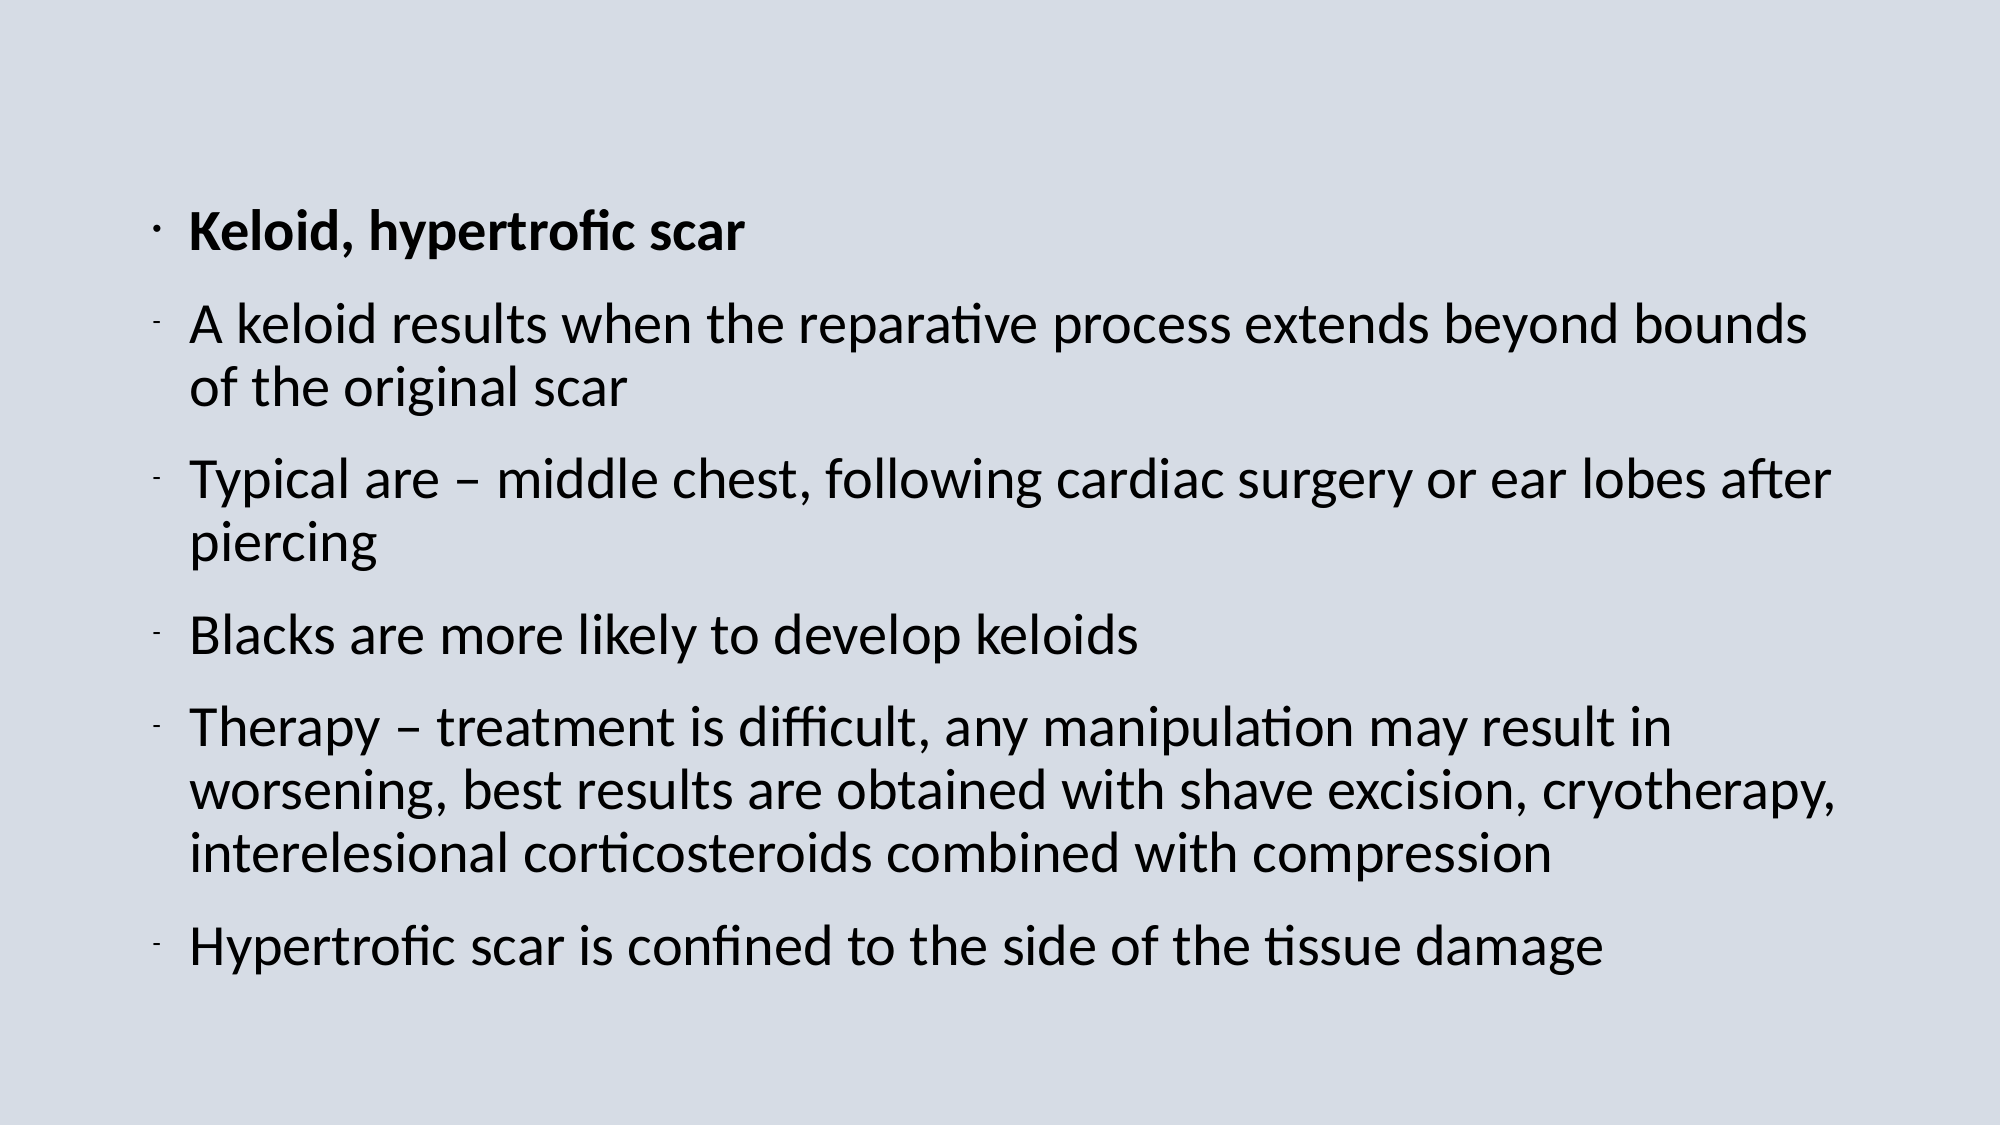

#
Keloid, hypertrofic scar
A keloid results when the reparative process extends beyond bounds of the original scar
Typical are – middle chest, following cardiac surgery or ear lobes after piercing
Blacks are more likely to develop keloids
Therapy – treatment is difficult, any manipulation may result in worsening, best results are obtained with shave excision, cryotherapy, interelesional corticosteroids combined with compression
Hypertrofic scar is confined to the side of the tissue damage